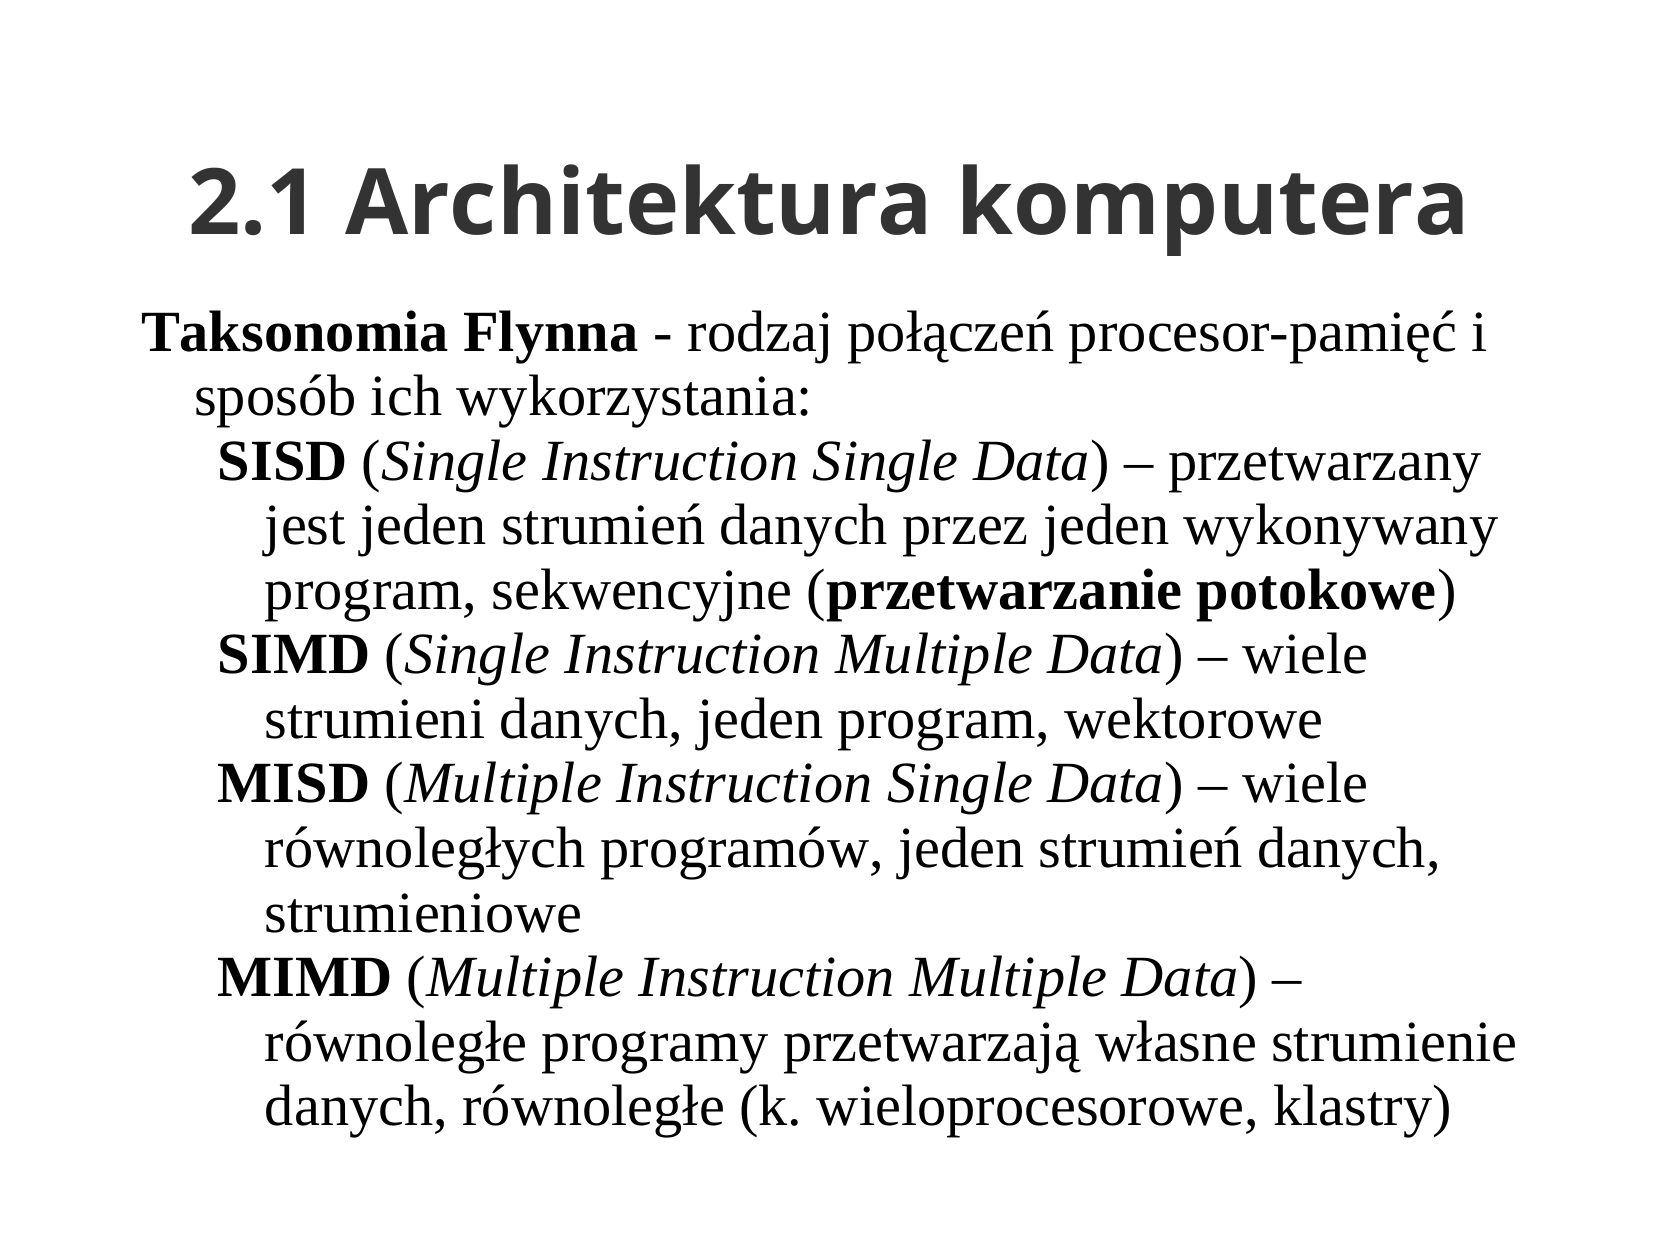

# 2.1 Architektura komputera
Taksonomia Flynna - rodzaj połączeń procesor-pamięć i sposób ich wykorzystania:
SISD (Single Instruction Single Data) – przetwarzany jest jeden strumień danych przez jeden wykonywany program, sekwencyjne (przetwarzanie potokowe)
SIMD (Single Instruction Multiple Data) – wiele strumieni danych, jeden program, wektorowe
MISD (Multiple Instruction Single Data) – wiele równoległych programów, jeden strumień danych, strumieniowe
MIMD (Multiple Instruction Multiple Data) – równoległe programy przetwarzają własne strumienie danych, równoległe (k. wieloprocesorowe, klastry)